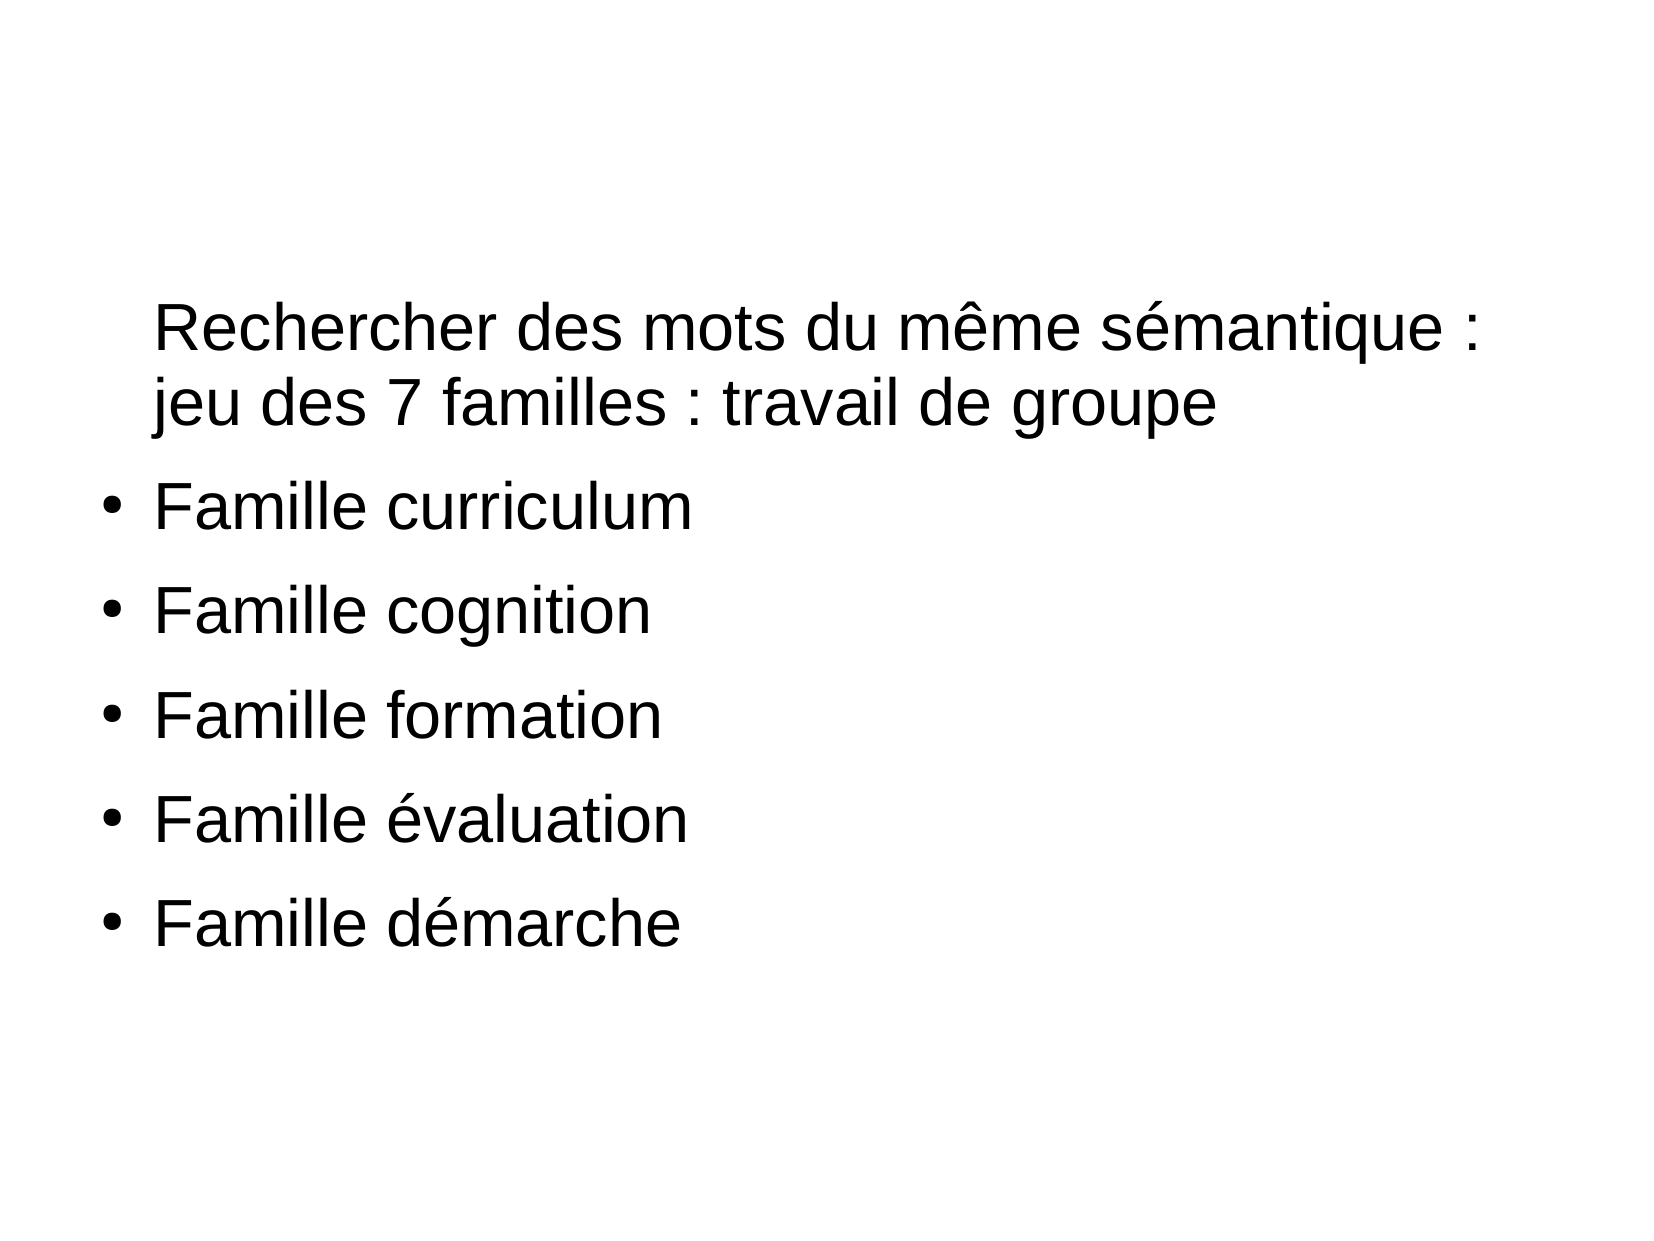

#
Rechercher des mots du même sémantique : jeu des 7 familles : travail de groupe
Famille curriculum
Famille cognition
Famille formation
Famille évaluation
Famille démarche